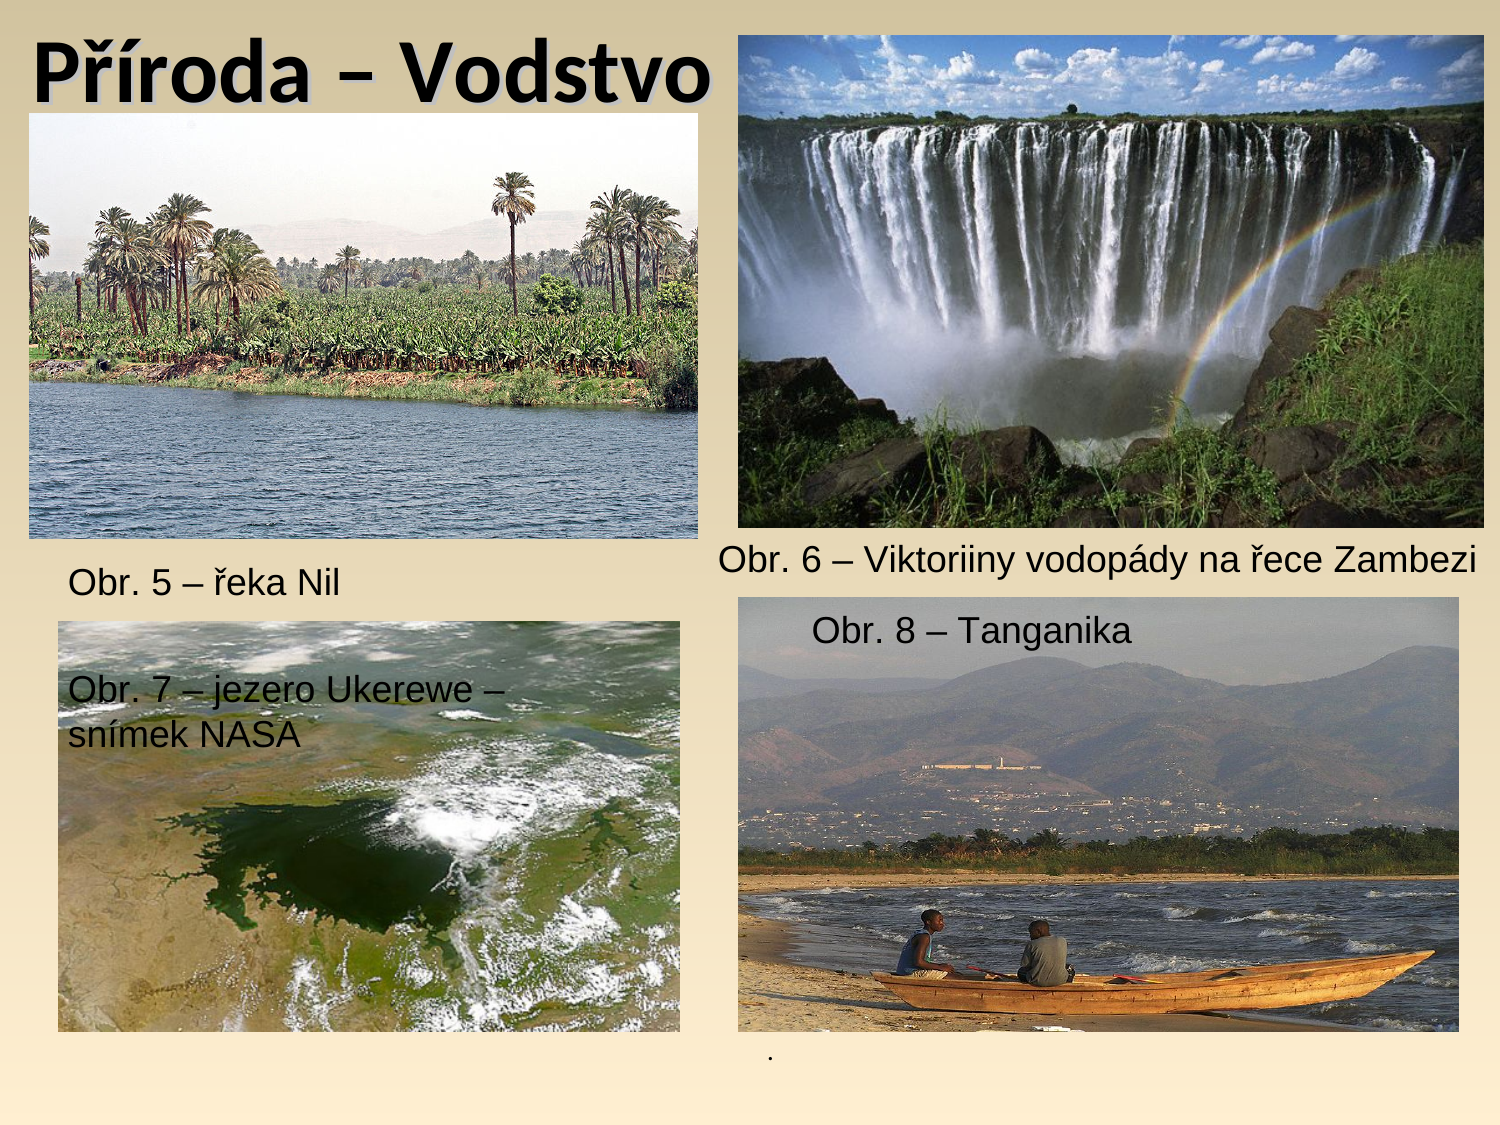

# Příroda – Vodstvo
Obr. 6 – Viktoriiny vodopády na řece Zambezi
Obr. 5 – řeka Nil
Obr. 8 – Tanganika
Obr. 7 – jezero Ukerewe – snímek NASA
.